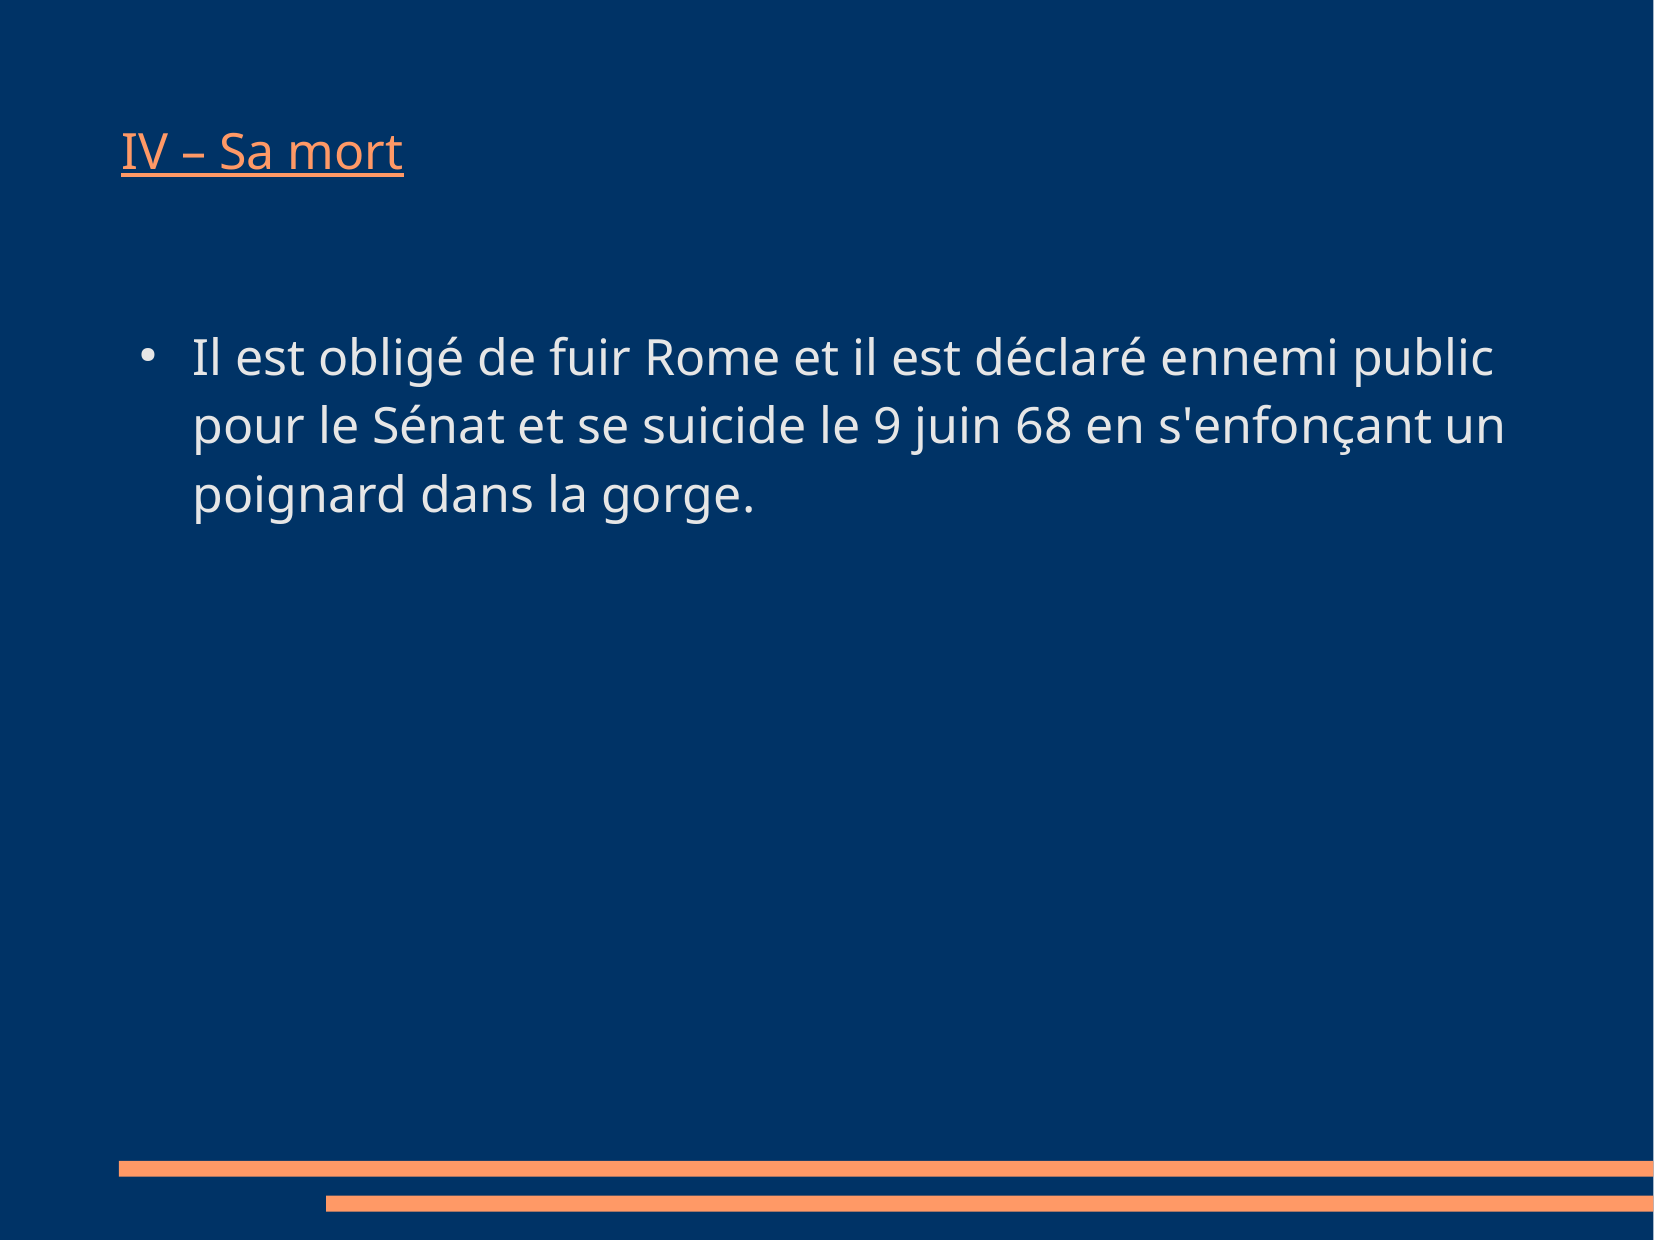

# IV – Sa mort
Il est obligé de fuir Rome et il est déclaré ennemi public pour le Sénat et se suicide le 9 juin 68 en s'enfonçant un poignard dans la gorge.